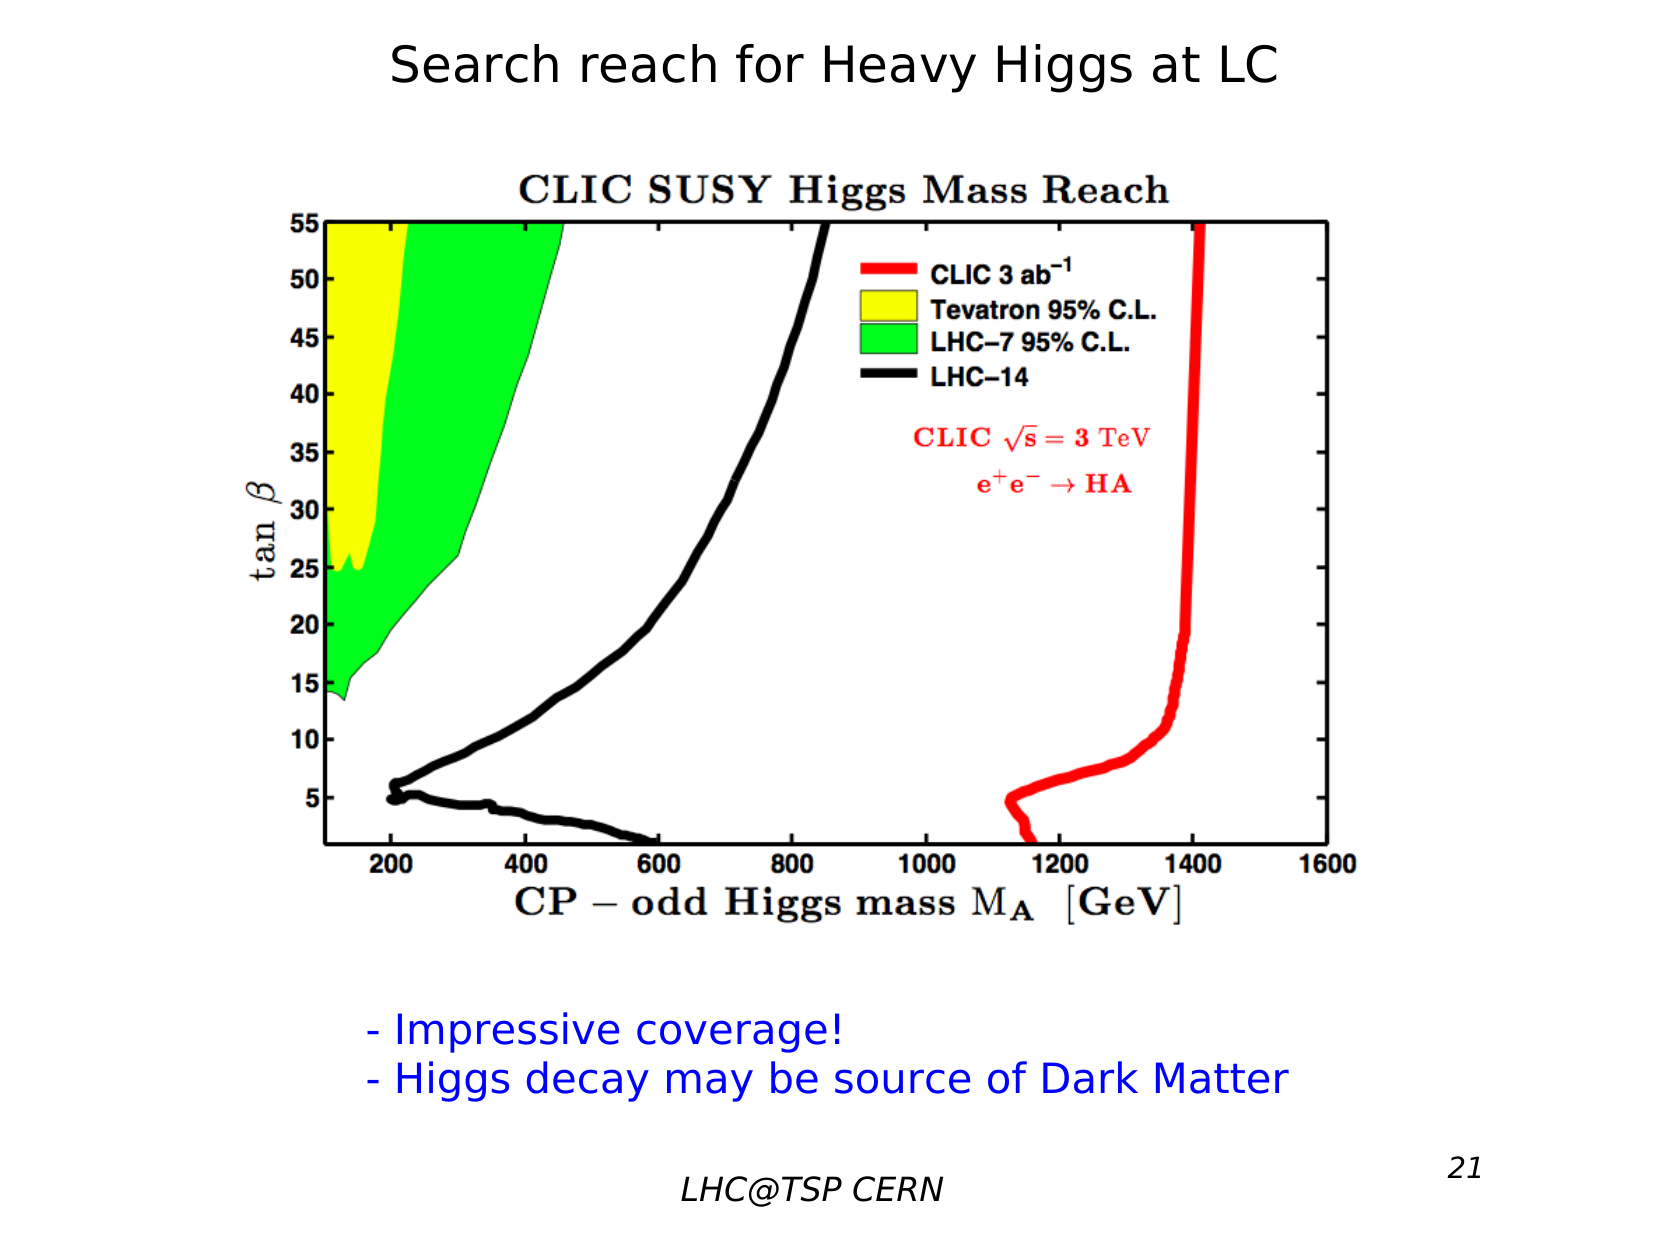

Search reach for Heavy Higgs at LC
- Impressive coverage!
- Higgs decay may be source of Dark Matter
LHC@TSP CERN